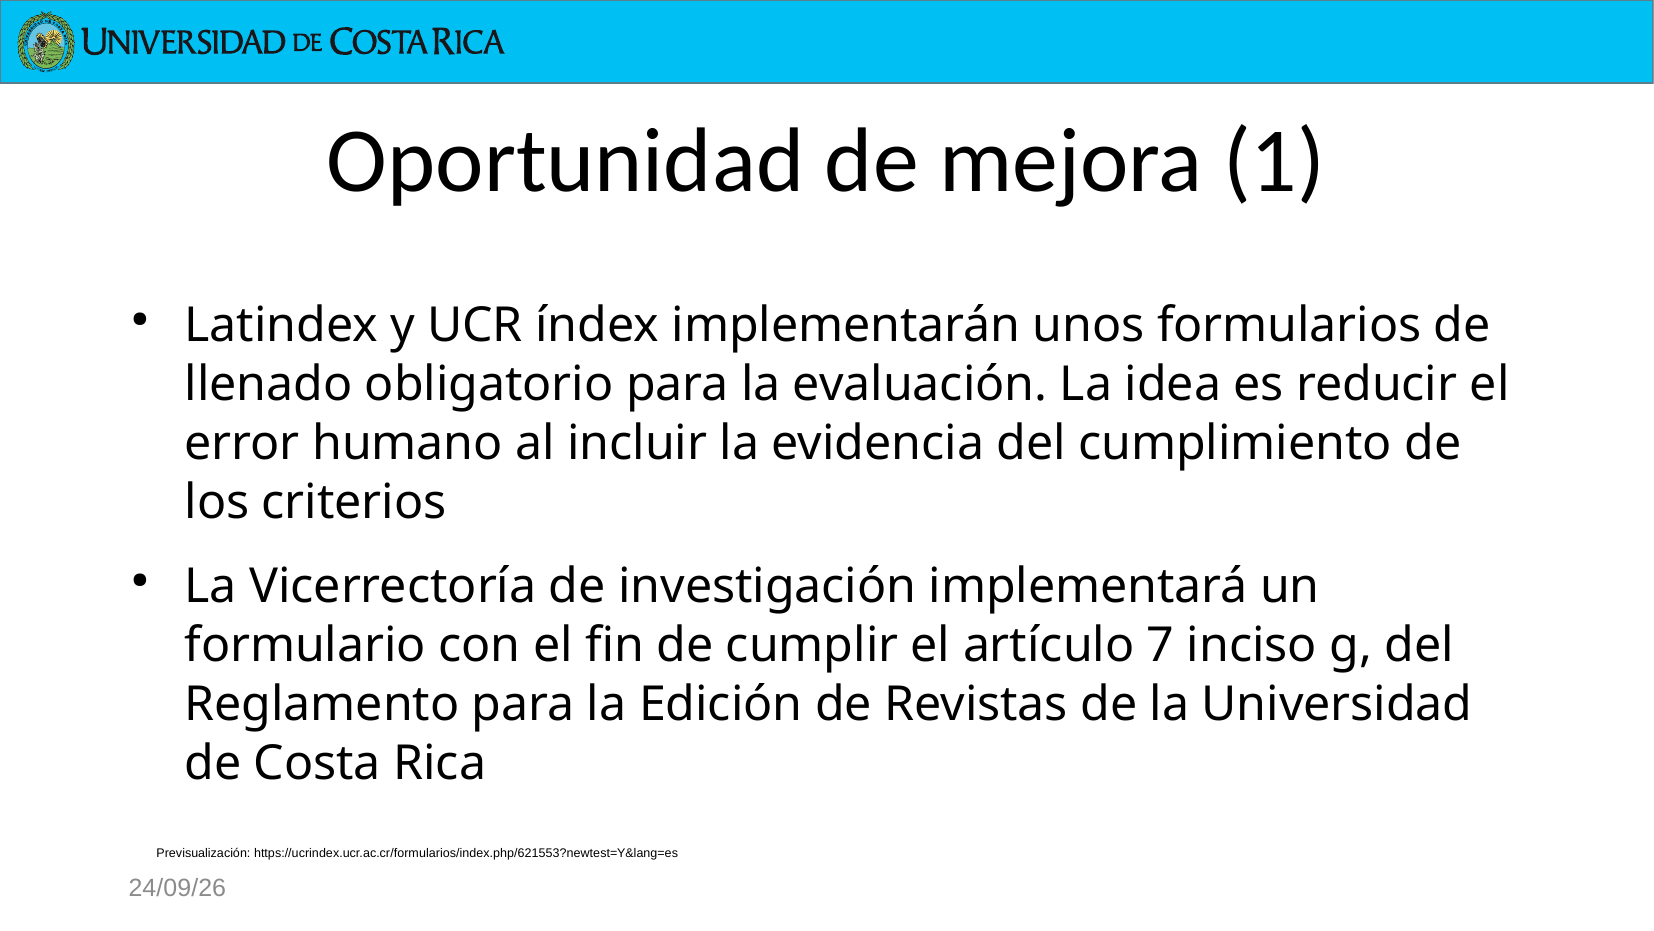

# Oportunidad de mejora (1)
Latindex y UCR índex implementarán unos formularios de llenado obligatorio para la evaluación. La idea es reducir el error humano al incluir la evidencia del cumplimiento de los criterios
La Vicerrectoría de investigación implementará un formulario con el fin de cumplir el artículo 7 inciso g, del Reglamento para la Edición de Revistas de la Universidad de Costa Rica
Previsualización: https://ucrindex.ucr.ac.cr/formularios/index.php/621553?newtest=Y&lang=es